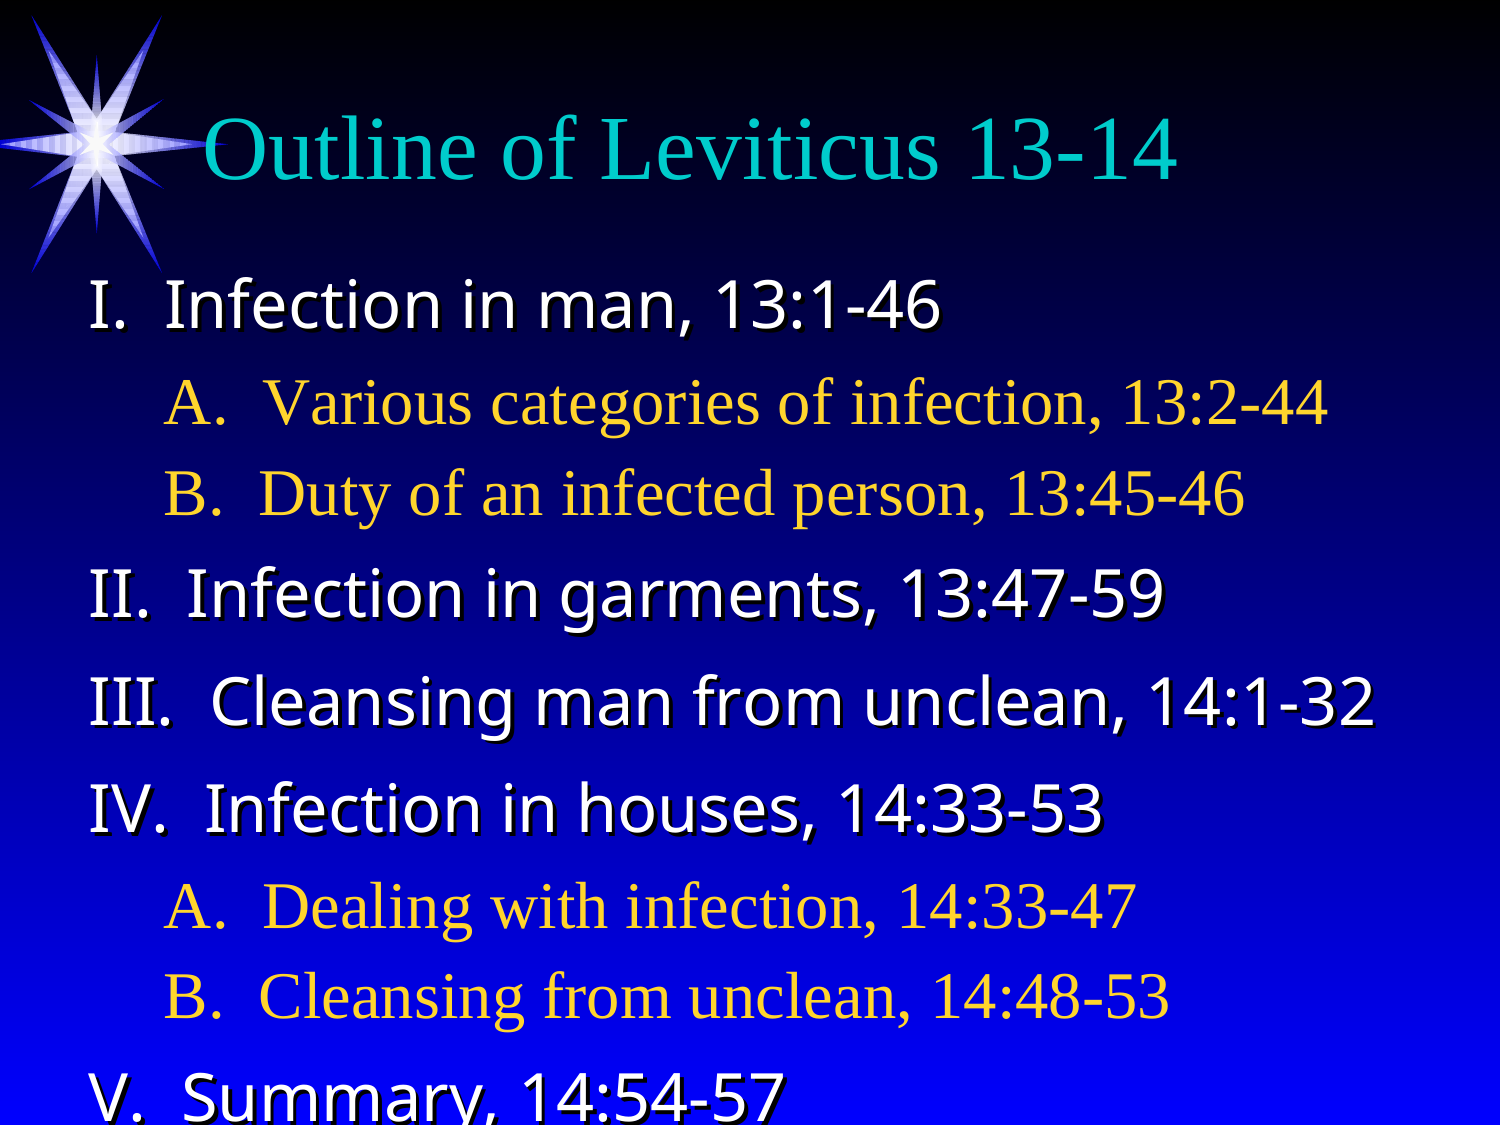

# Outline of Leviticus 13-14
I. Infection in man, 13:1-46
A. Various categories of infection, 13:2-44
B. Duty of an infected person, 13:45-46
II. Infection in garments, 13:47-59
III. Cleansing man from unclean, 14:1-32
IV. Infection in houses, 14:33-53
A. Dealing with infection, 14:33-47
B. Cleansing from unclean, 14:48-53
V. Summary, 14:54-57